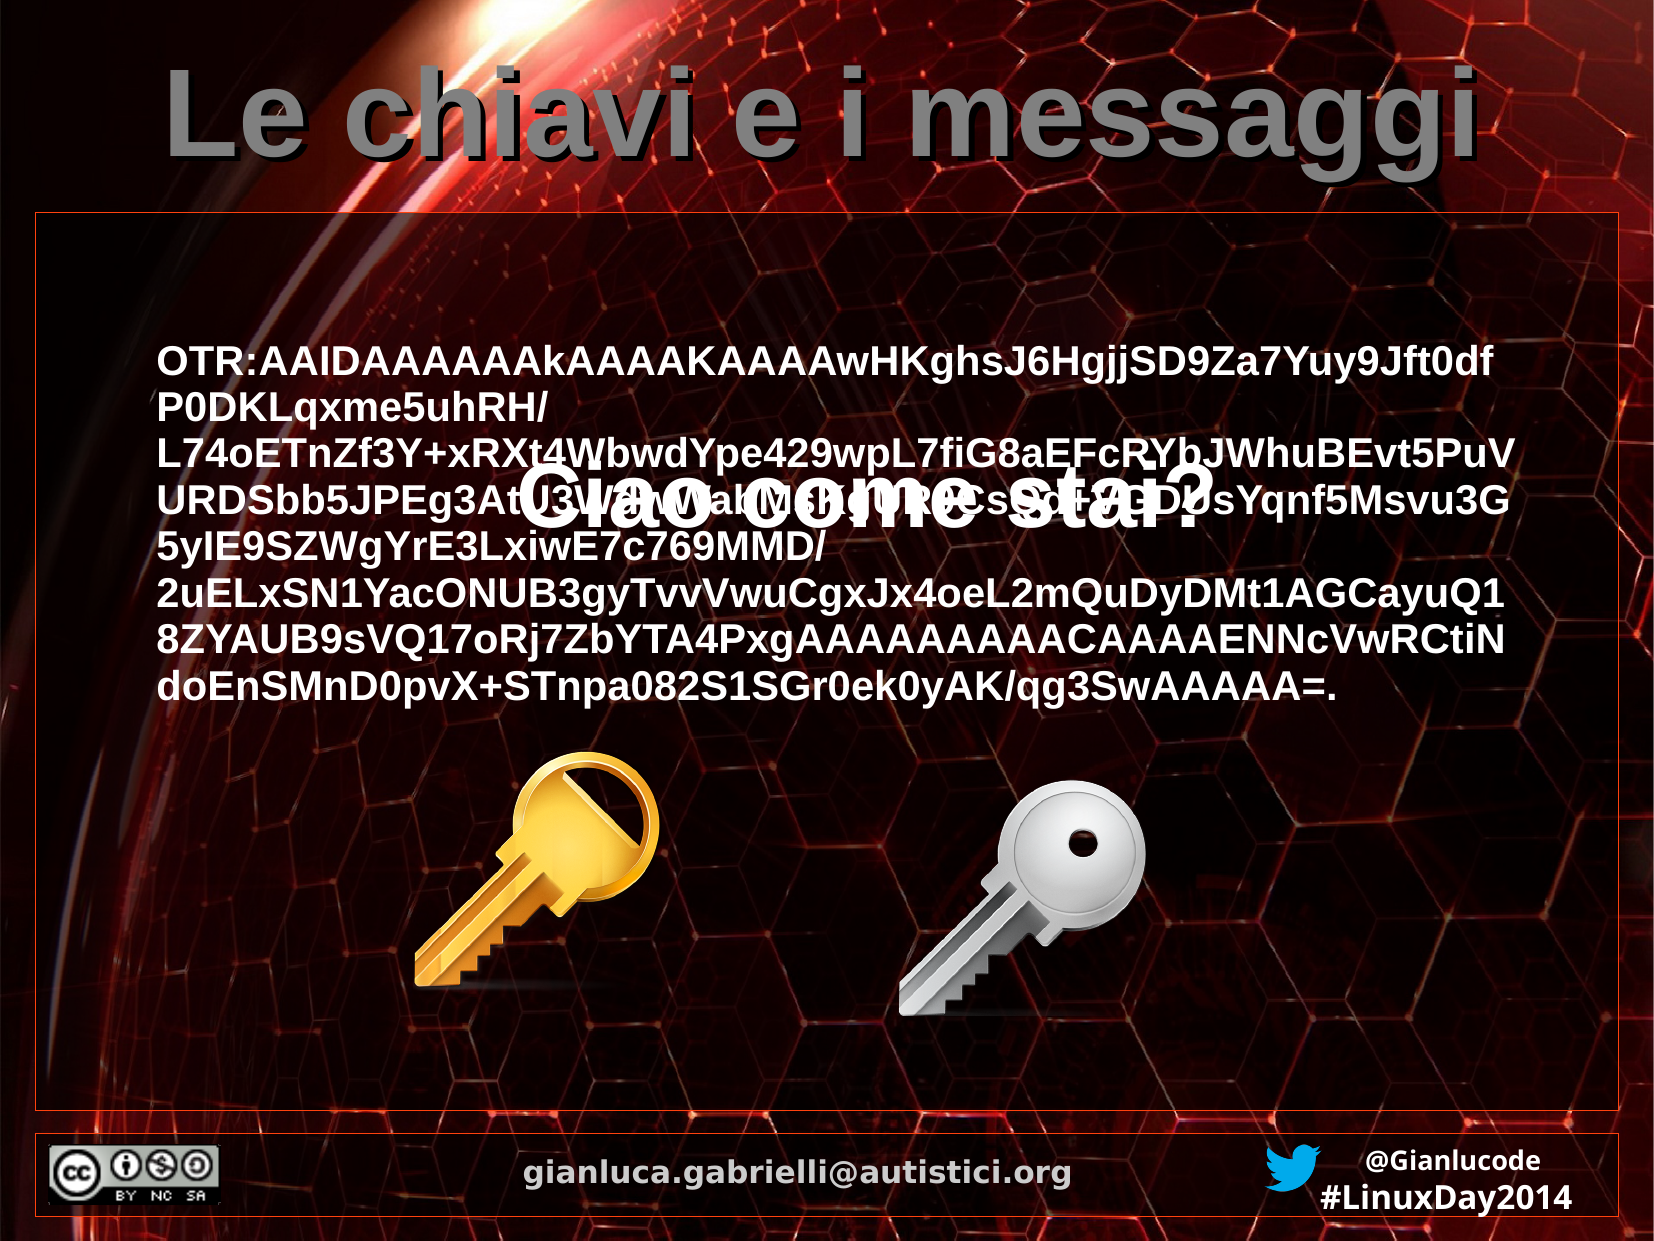

Le chiavi e i messaggi
OTR:AAIDAAAAAAkAAAAKAAAAwHKghsJ6HgjjSD9Za7Yuy9Jft0dfP0DKLqxme5uhRH/L74oETnZf3Y+xRXt4WbwdYpe429wpL7fiG8aEFcRYbJWhuBEvt5PuVURDSbb5JPEg3AtU3WdwWabMsKgUR9CsQd+VGDUsYqnf5Msvu3G5yIE9SZWgYrE3LxiwE7c769MMD/2uELxSN1YacONUB3gyTvvVwuCgxJx4oeL2mQuDyDMt1AGCayuQ18ZYAUB9sVQ17oRj7ZbYTA4PxgAAAAAAAAACAAAAENNcVwRCtiNdoEnSMnD0pvX+STnpa082S1SGr0ek0yAK/qg3SwAAAAA=.
Ciao come stai?
@Gianlucode
gianluca.gabrielli@autistici.org
#LinuxDay2014